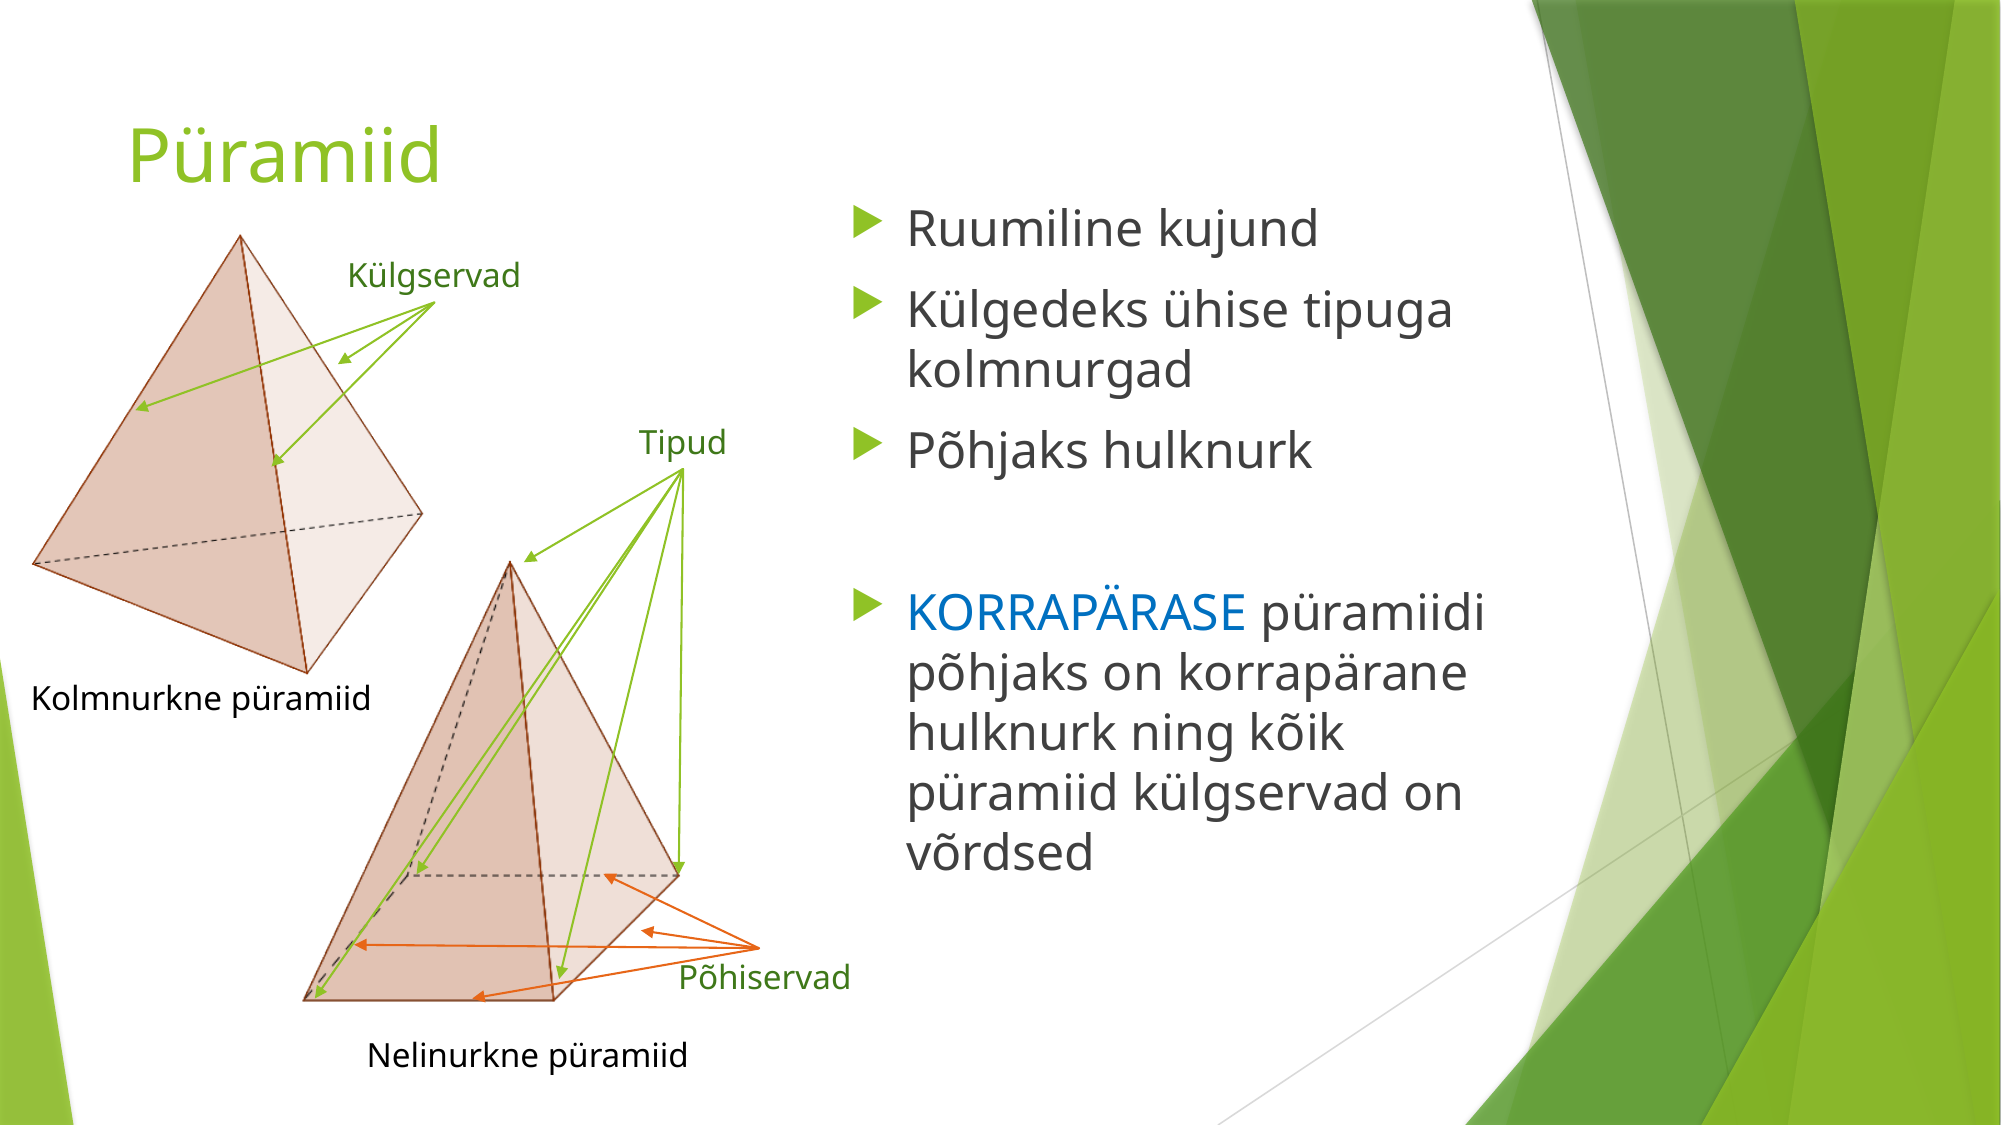

# Püramiid
Ruumiline kujund
Külgedeks ühise tipuga kolmnurgad
Põhjaks hulknurk
KORRAPÄRASE püramiidi põhjaks on korrapärane hulknurk ning kõik püramiid külgservad on võrdsed
Külgservad
Tipud
Kolmnurkne püramiid
Põhiservad
Nelinurkne püramiid